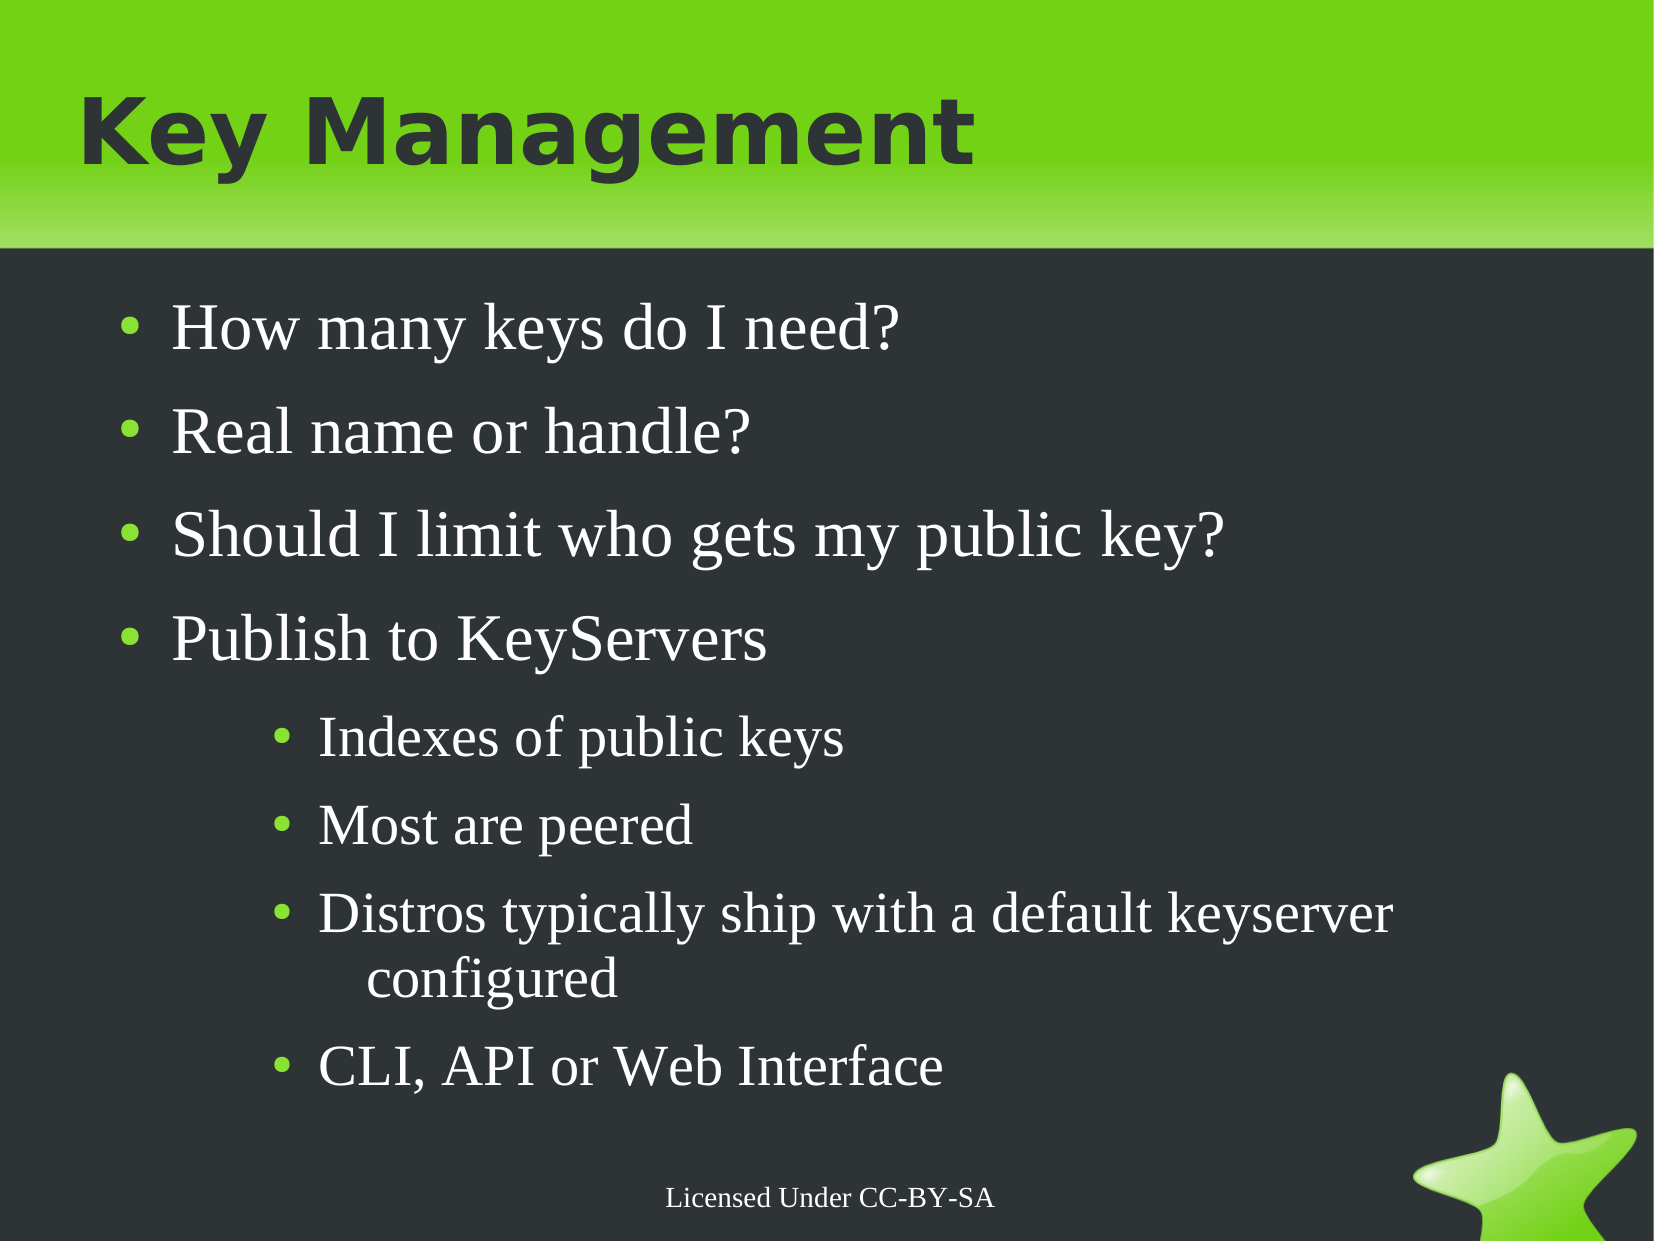

# Key Management
How many keys do I need?
Real name or handle?
Should I limit who gets my public key?
Publish to KeyServers
Indexes of public keys
Most are peered
Distros typically ship with a default keyserver configured
CLI, API or Web Interface
Licensed Under CC-BY-SA